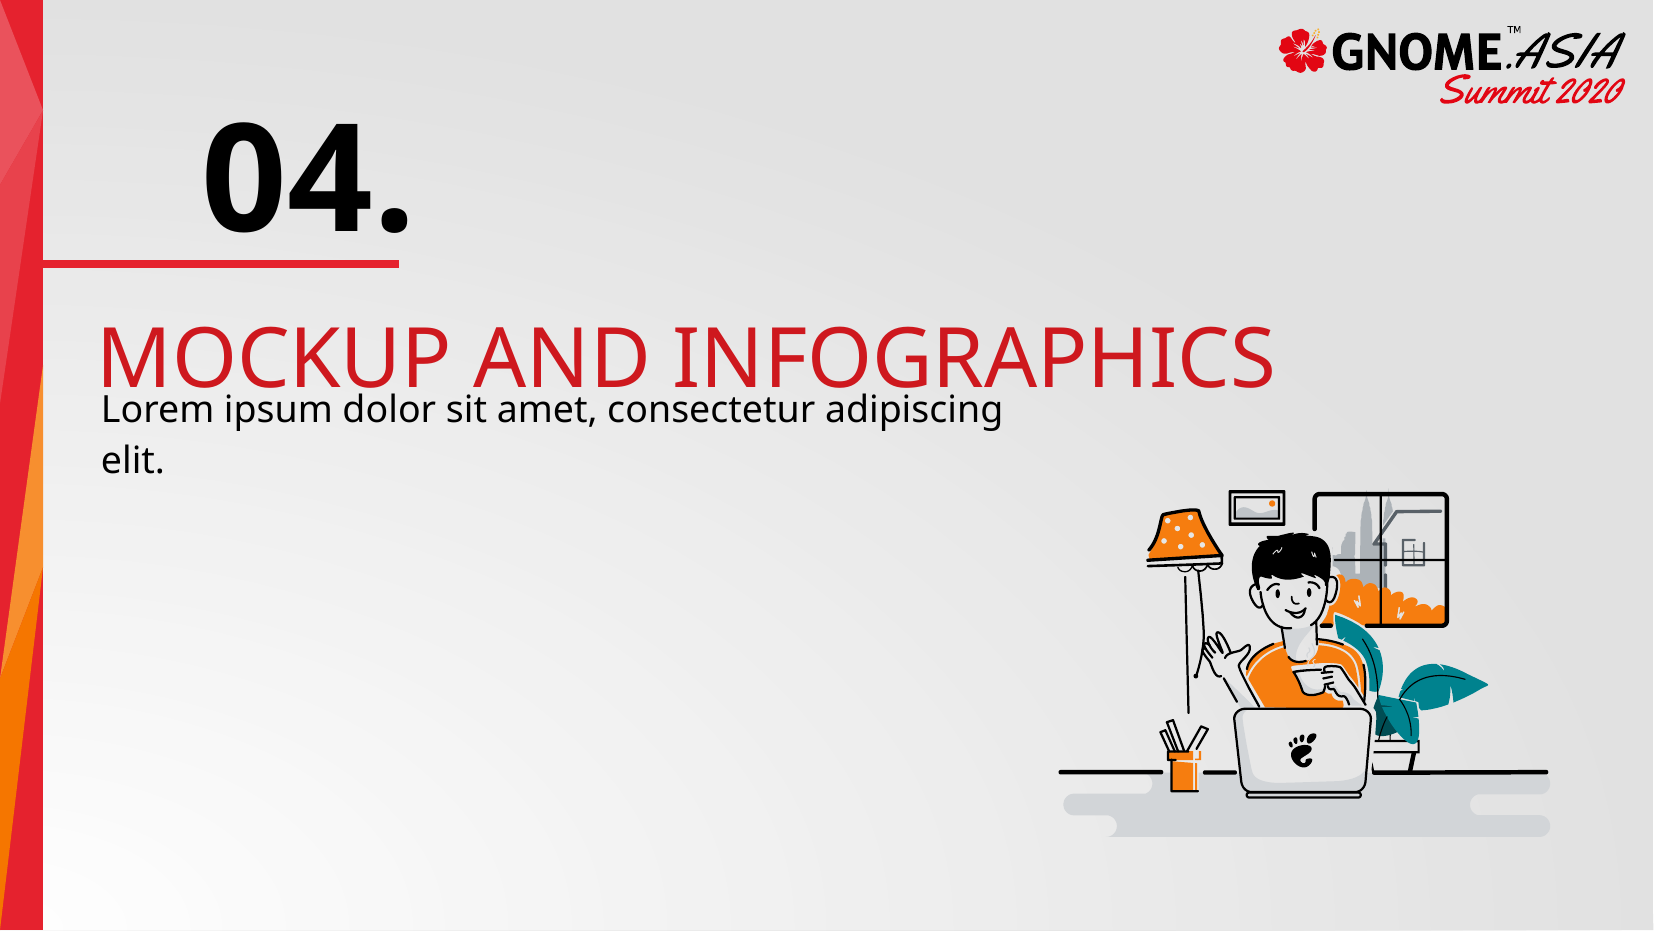

# 04.
MOCKUP AND INFOGRAPHICS
Lorem ipsum dolor sit amet, consectetur adipiscing elit.